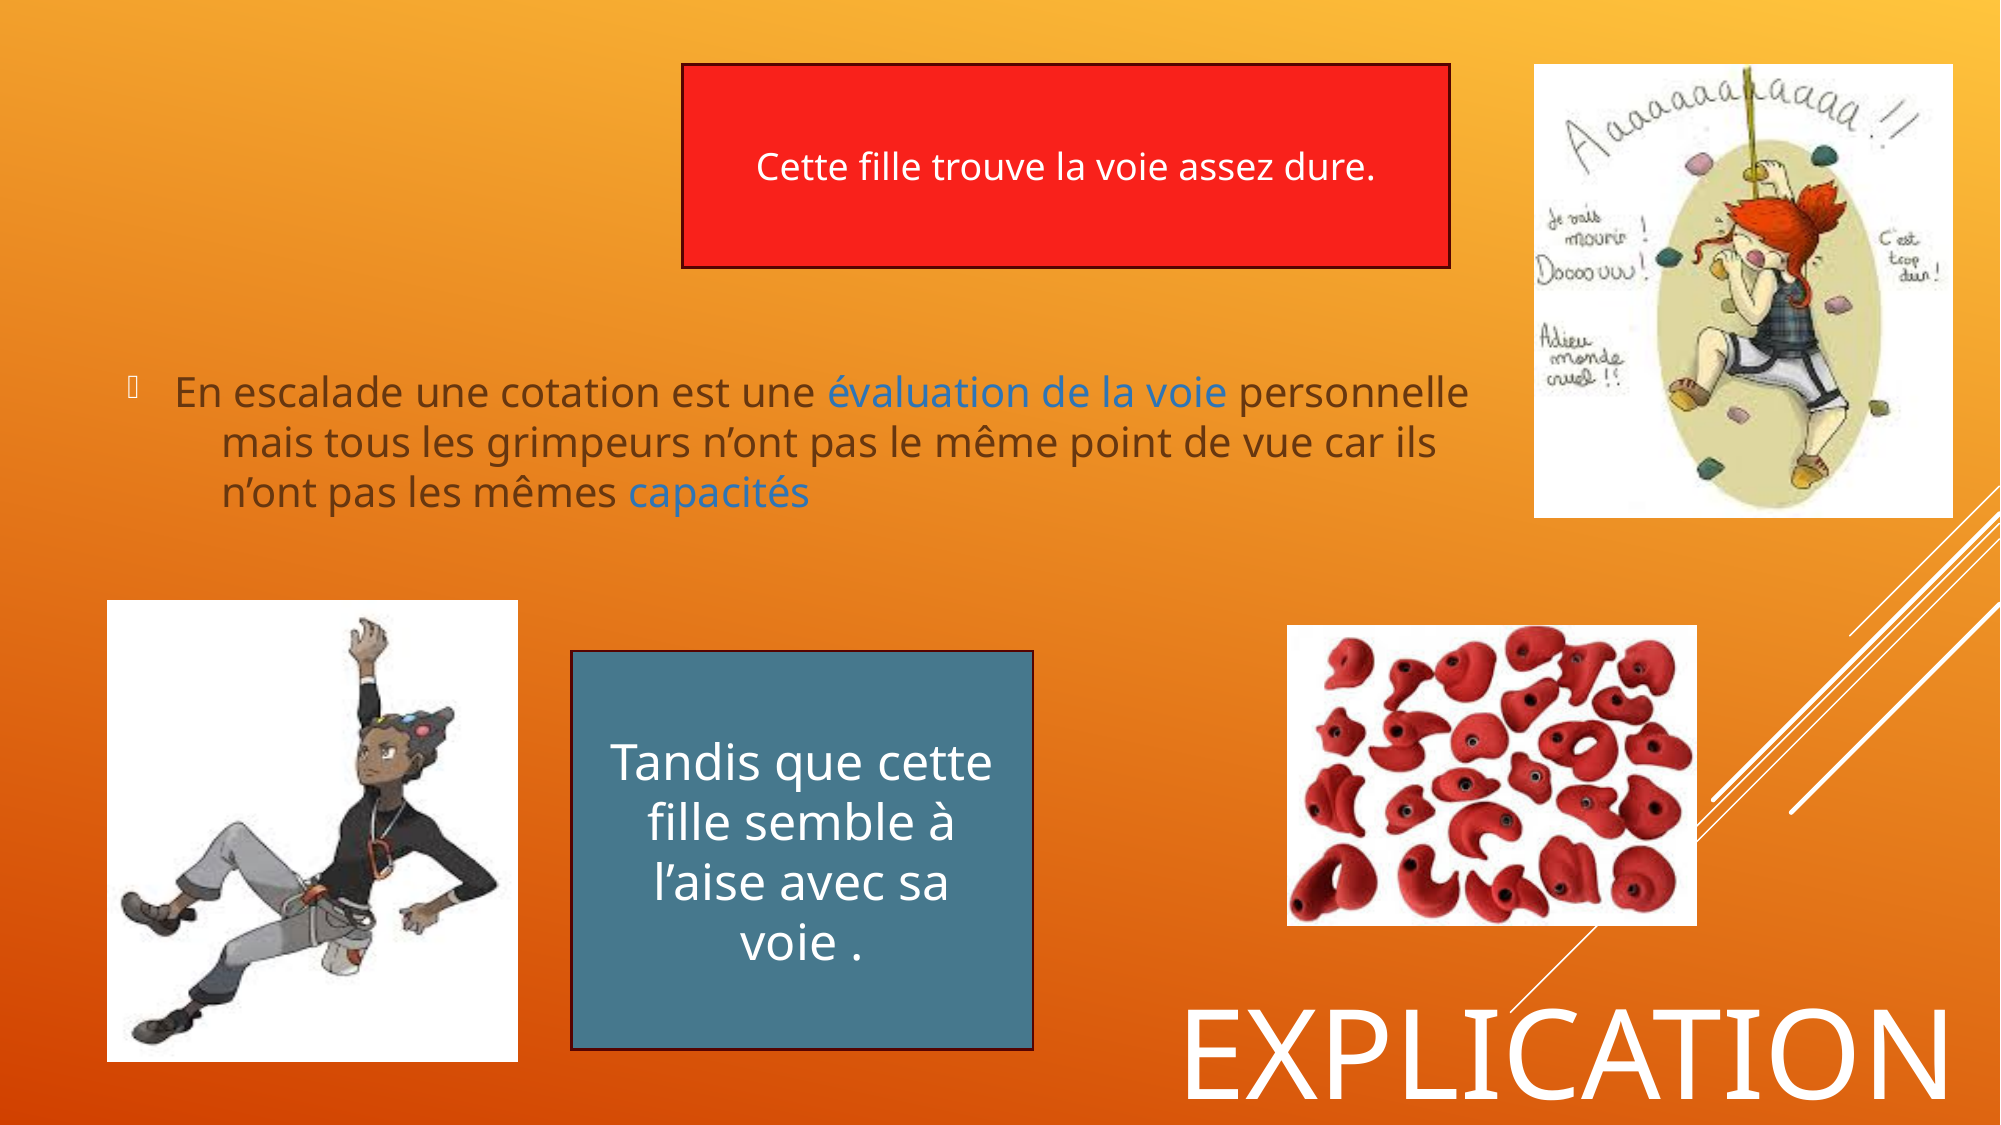

Cette fille trouve la voie assez dure.
En escalade une cotation est une évaluation de la voie personnelle mais tous les grimpeurs n’ont pas le même point de vue car ils n’ont pas les mêmes capacités
Tandis que cette fille semble à l’aise avec sa voie .
# explication